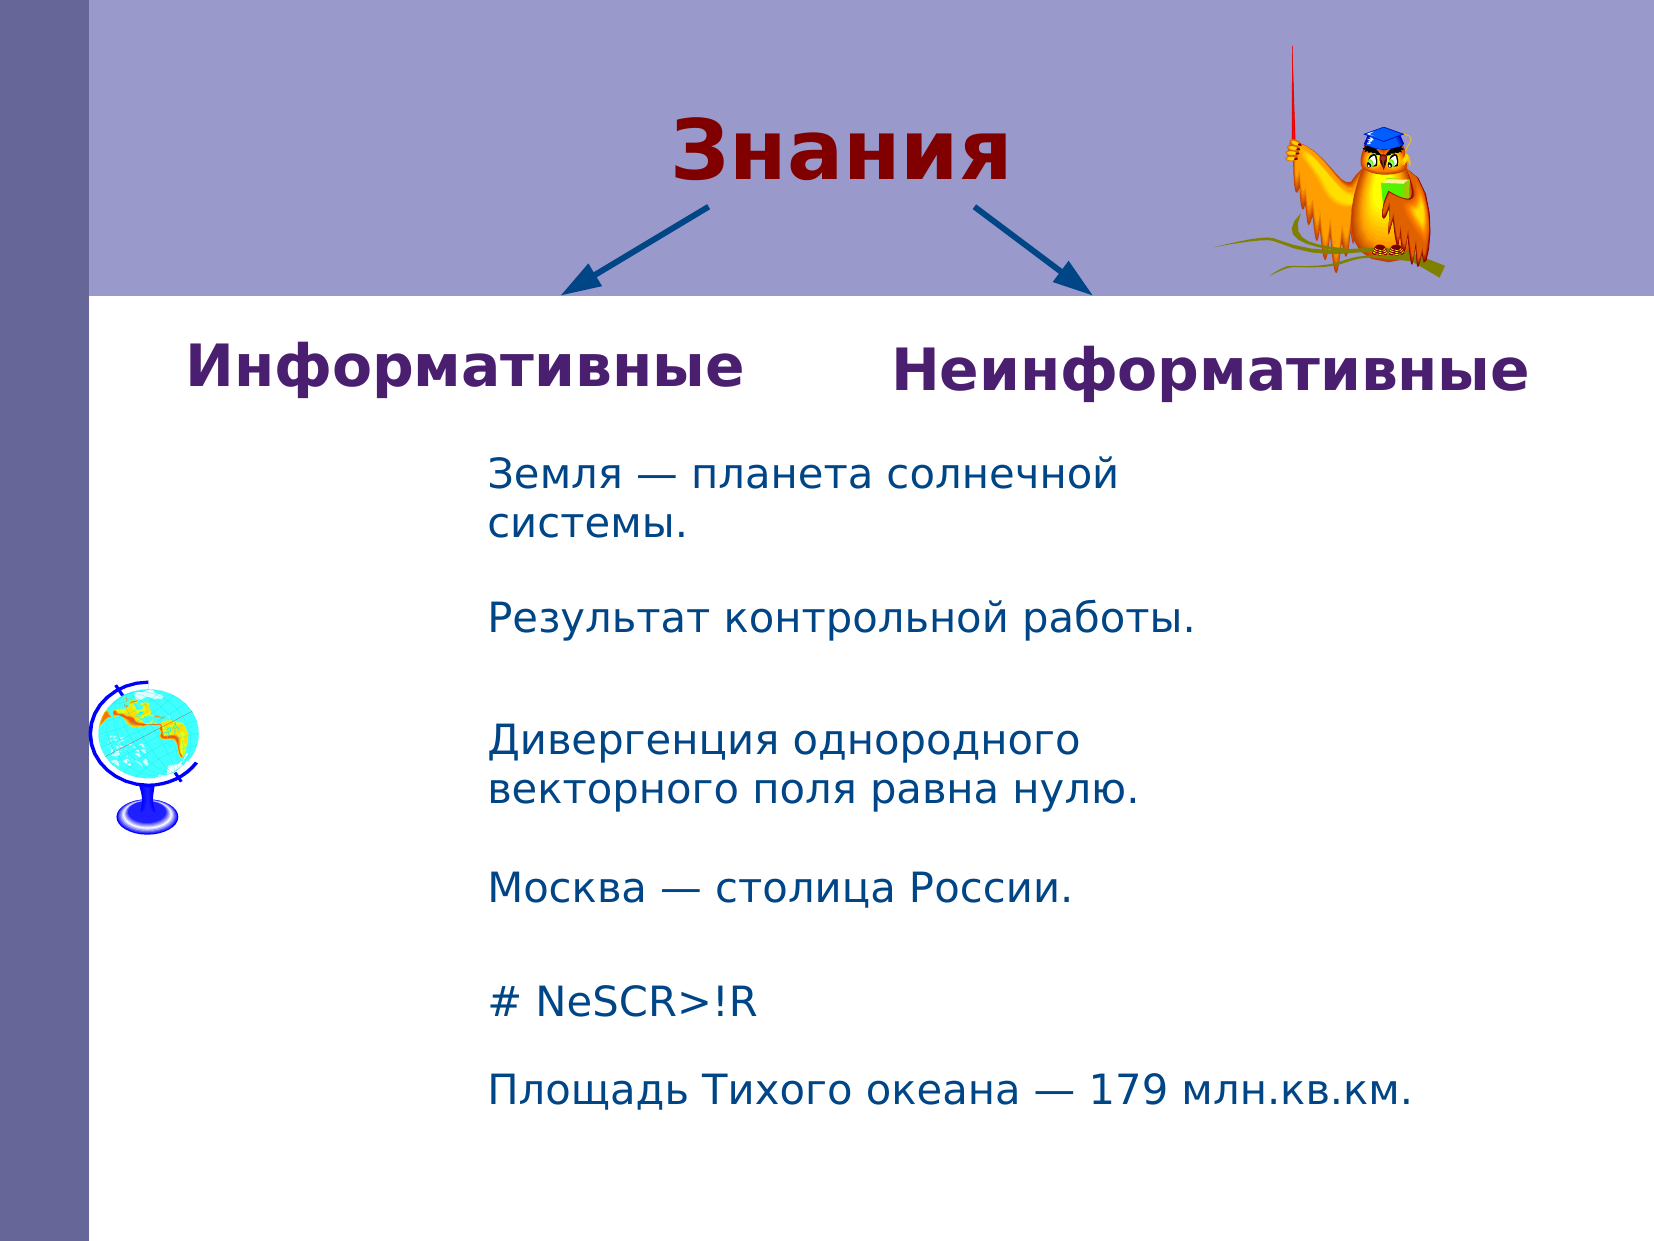

Знания
Информативные
Неинформативные
Земля — планета солнечной системы.
Результат контрольной работы.
Дивергенция однородного векторного поля равна нулю.
Москва — столица России.
# NeSCR>!R
Площадь Тихого океана — 179 млн.кв.км.